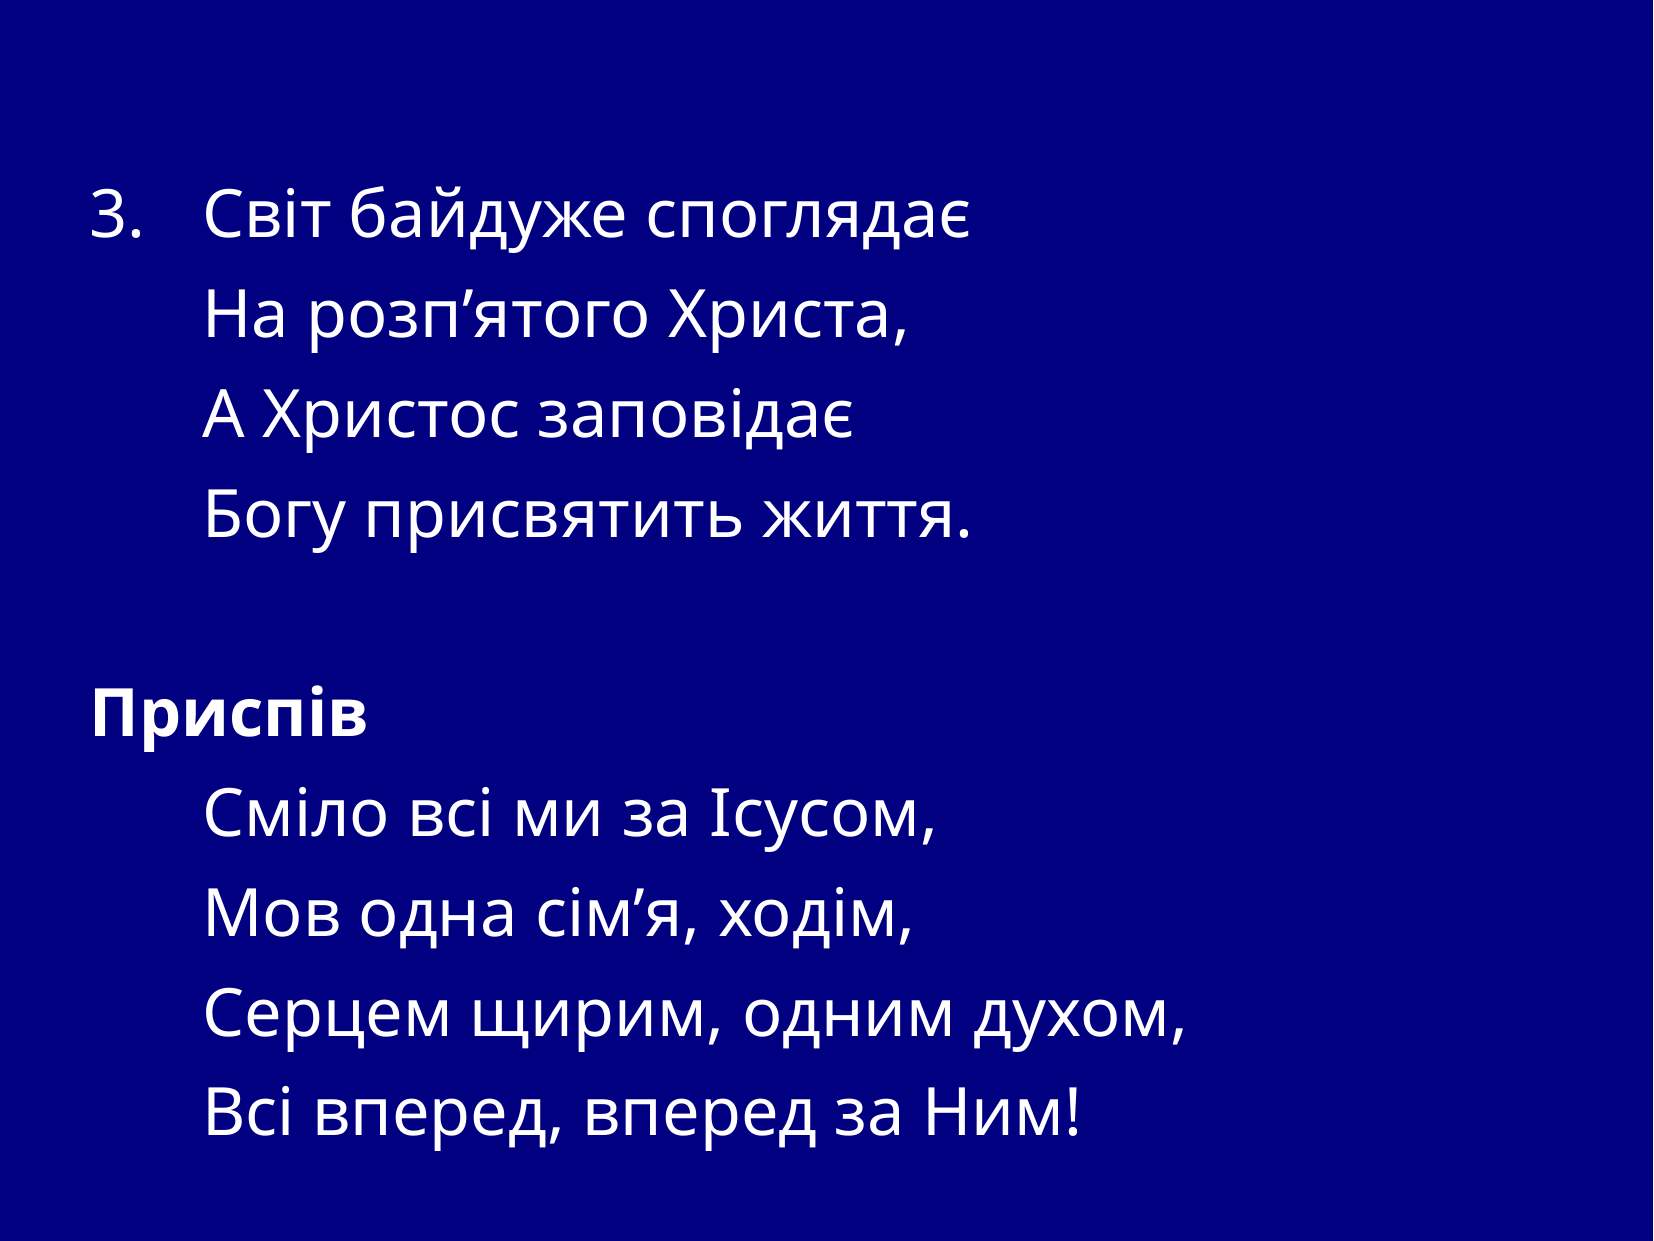

3.	Світ байдуже споглядає
	На розп’ятого Христа,
	А Христос заповідає
	Богу присвятить життя.
Приспів
	Сміло всі ми за Ісусом,
	Мов одна сім’я, ходім,
	Серцем щирим, одним духом,
	Всі вперед, вперед за Ним!